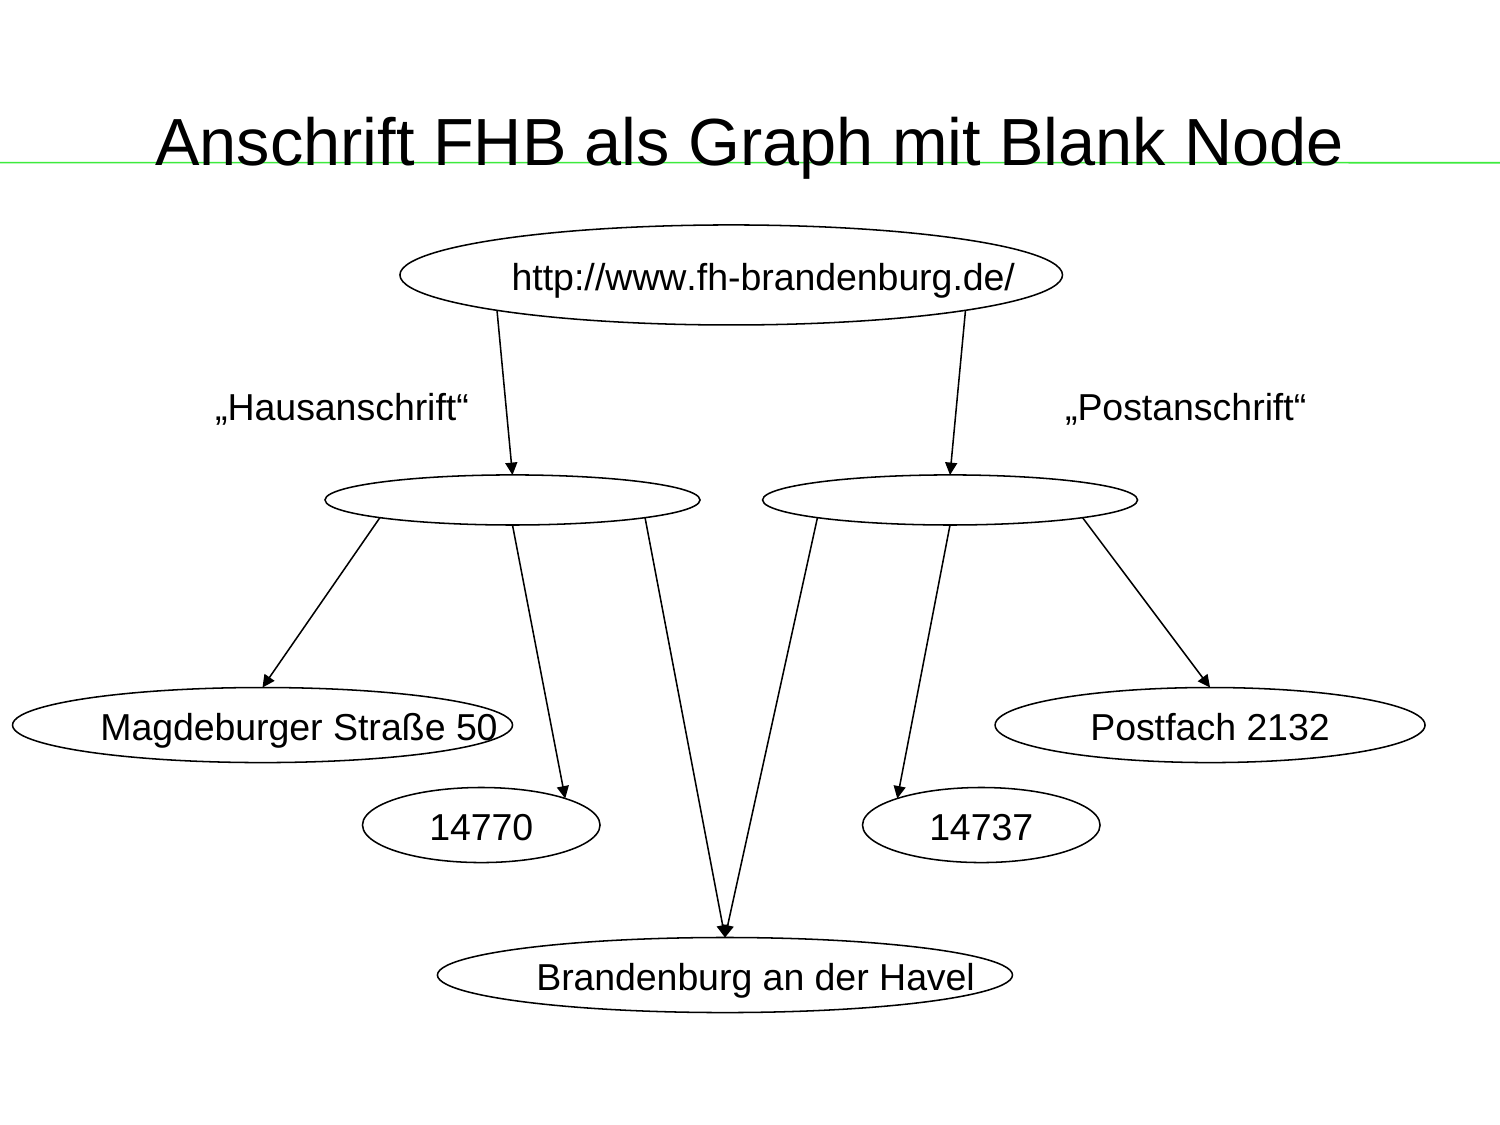

# Anschrift FHB als Graph mit Blank Node
http://www.fh-brandenburg.de/
„Hausanschrift“
„Postanschrift“
Magdeburger Straße 50
Postfach 2132
14770
14737
Brandenburg an der Havel